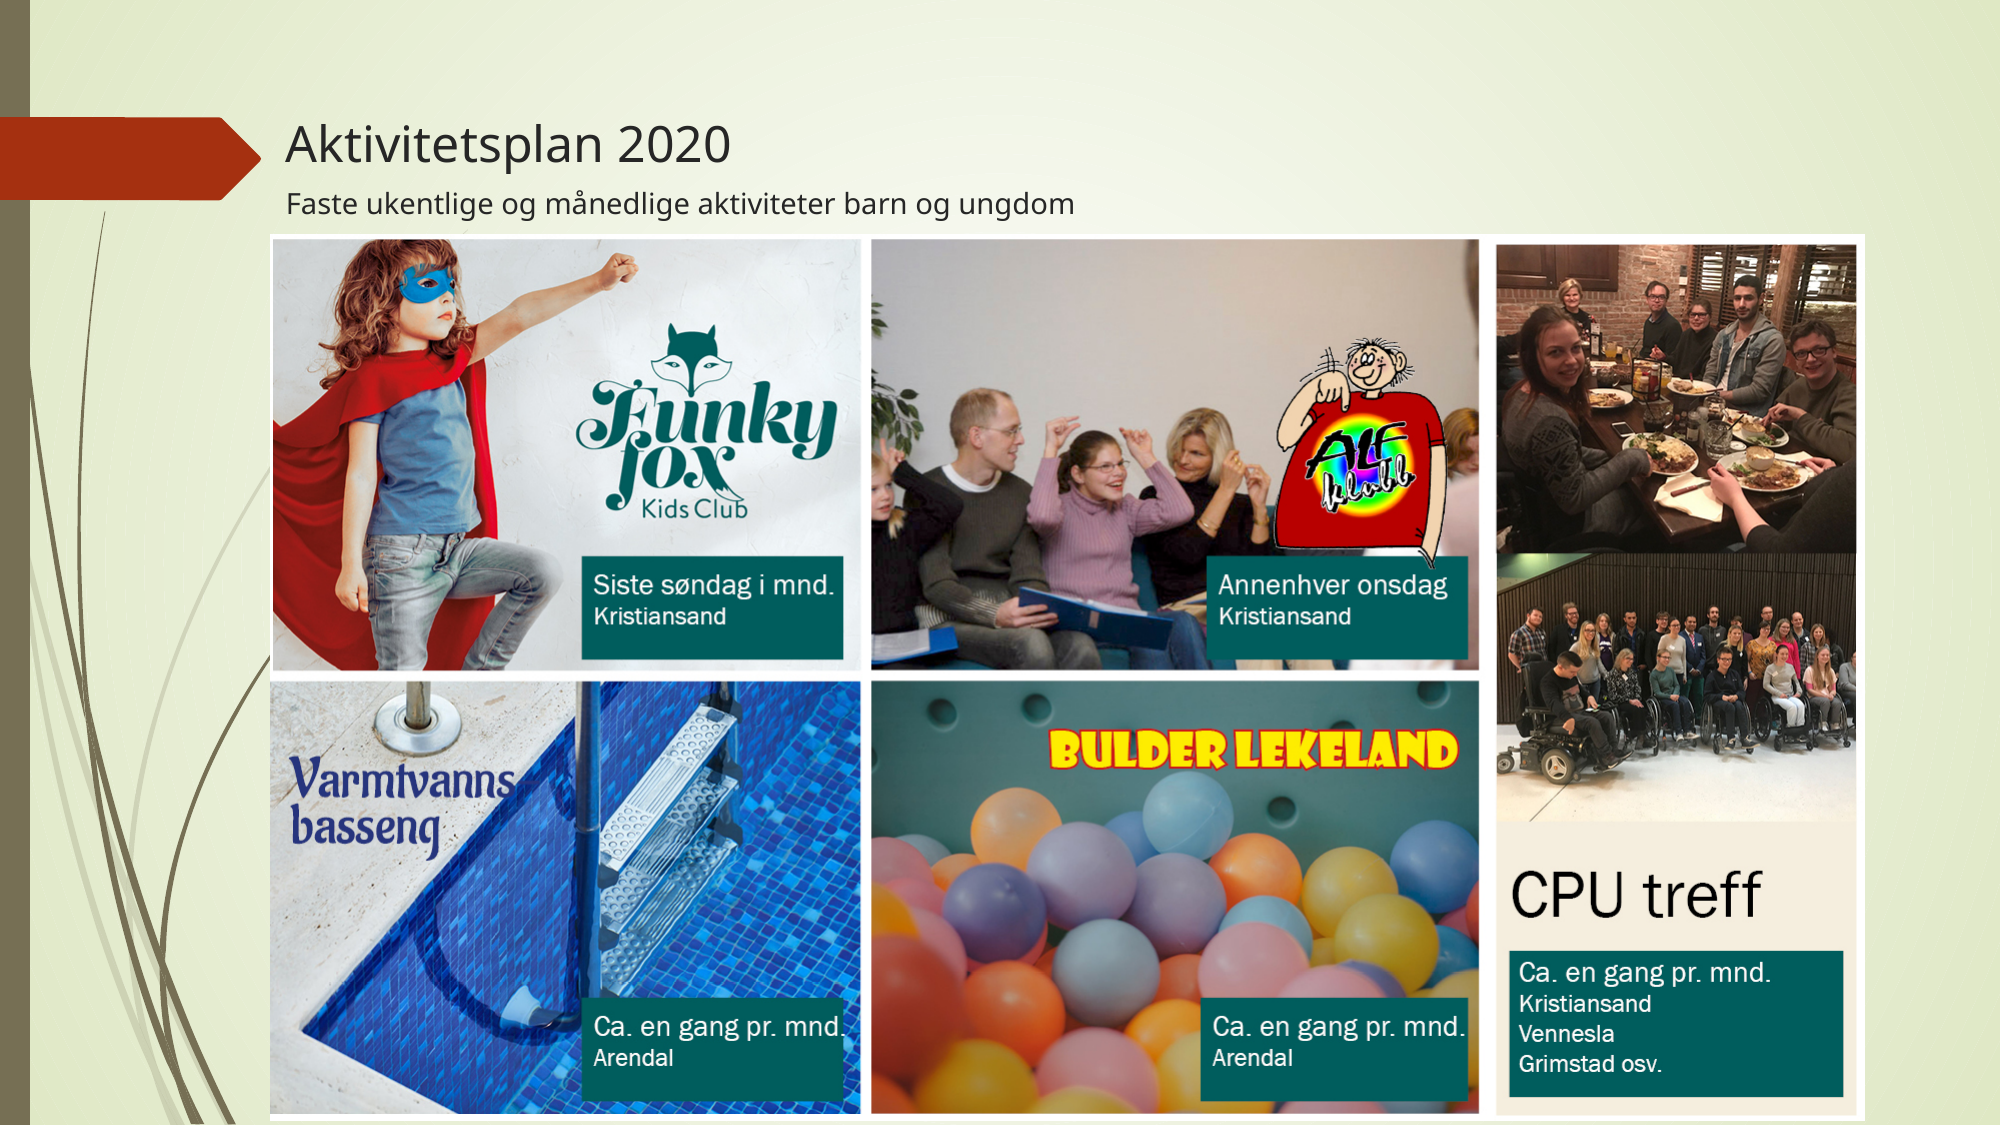

Aktivitetsplan 2020
# Faste ukentlige og månedlige aktiviteter barn og ungdom